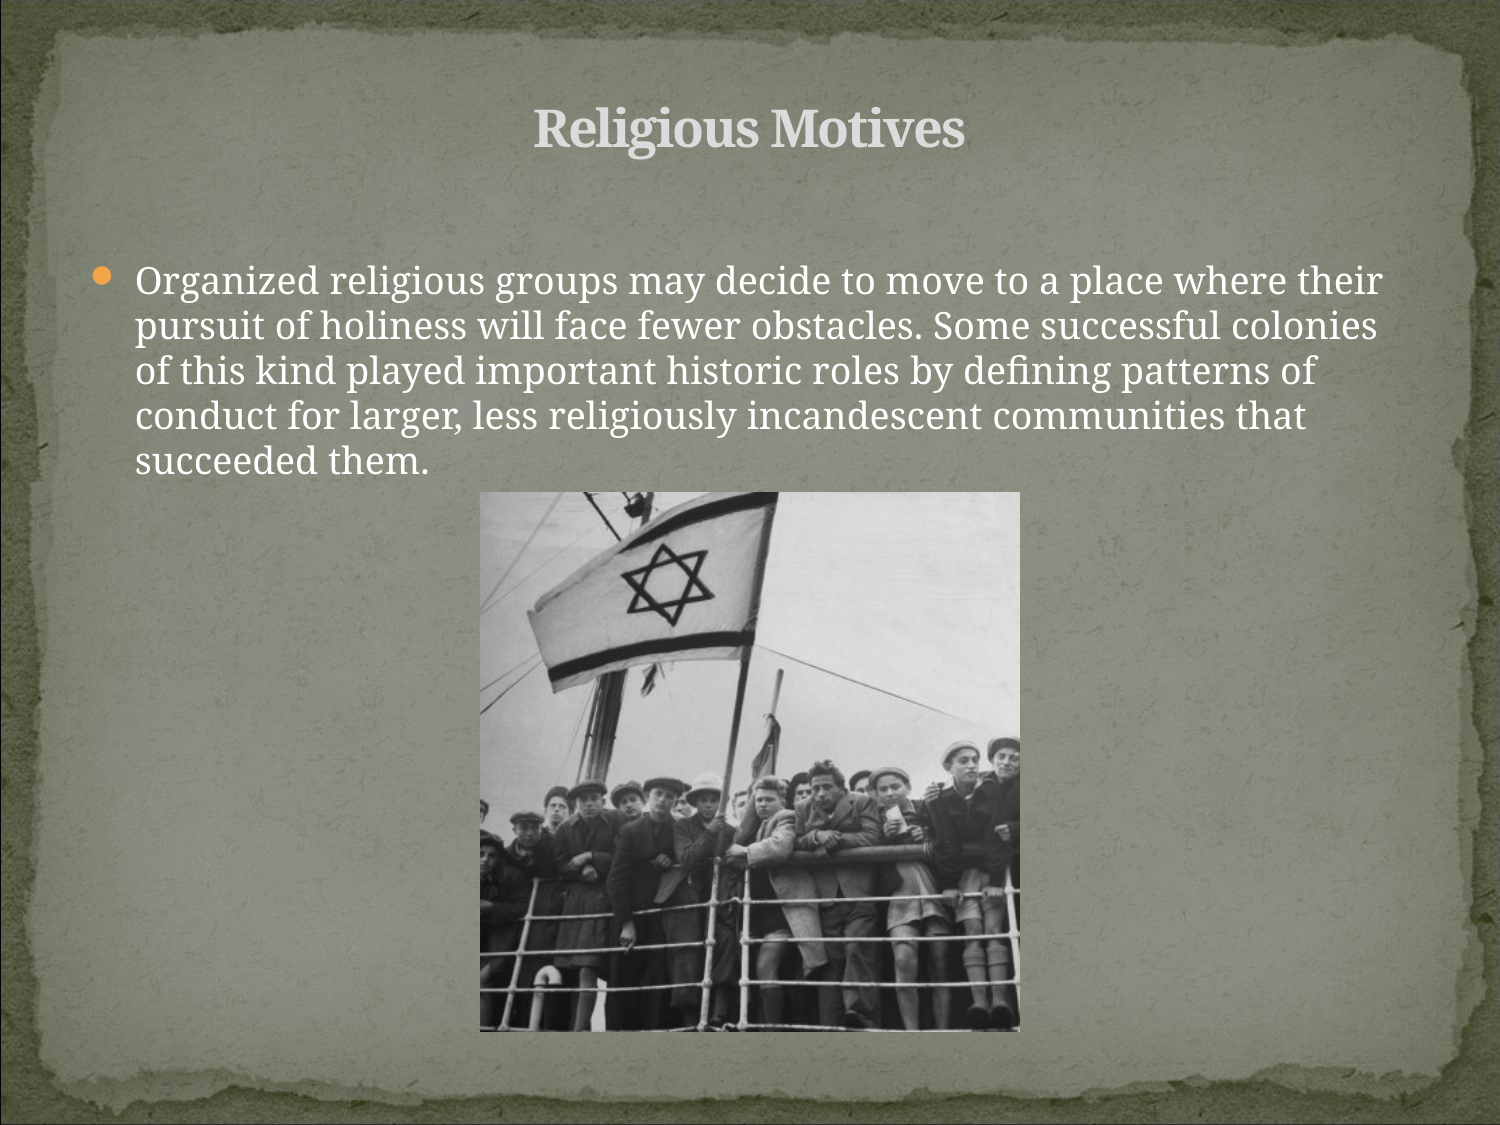

Religious Motives
# Organized religious groups may decide to move to a place where their pursuit of holiness will face fewer obstacles. Some successful colonies of this kind played important historic roles by defining patterns of conduct for larger, less religiously incandescent communities that succeeded them.